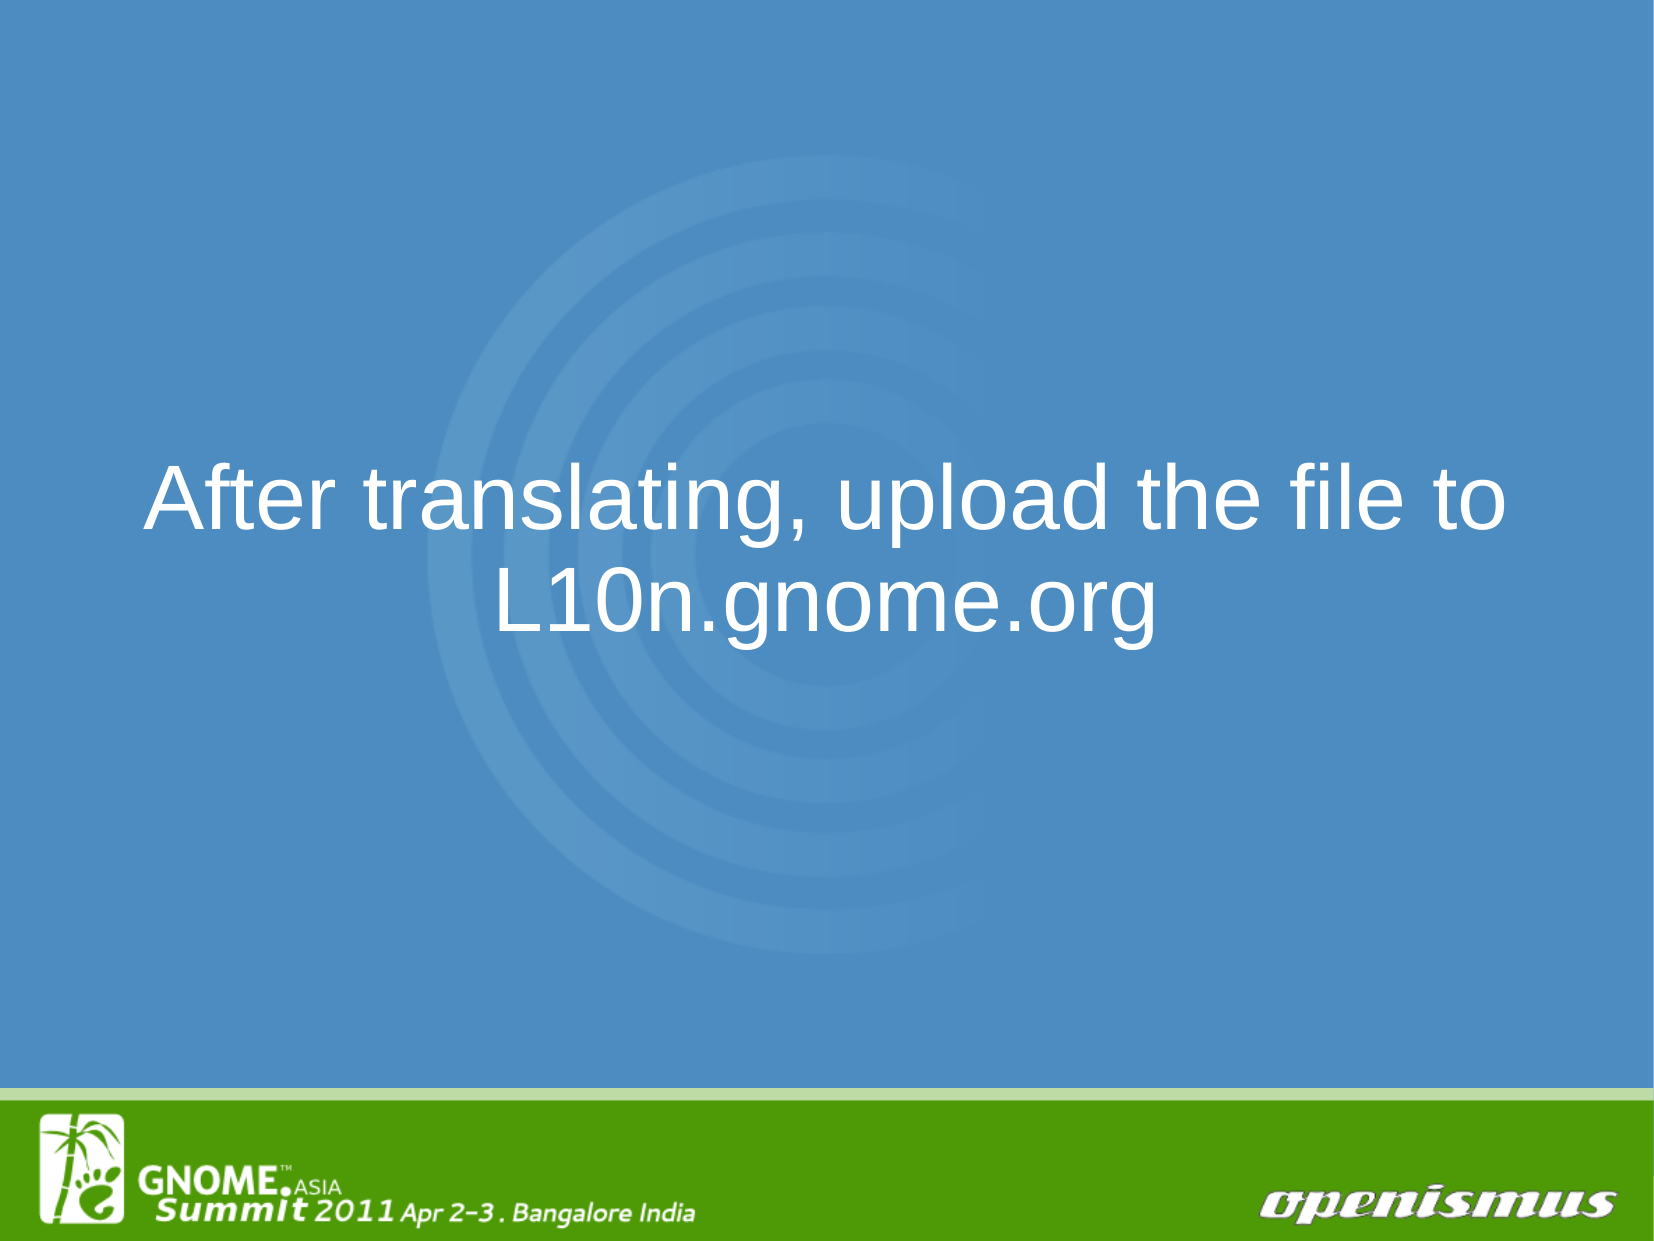

# After translating, upload the file to L10n.gnome.org